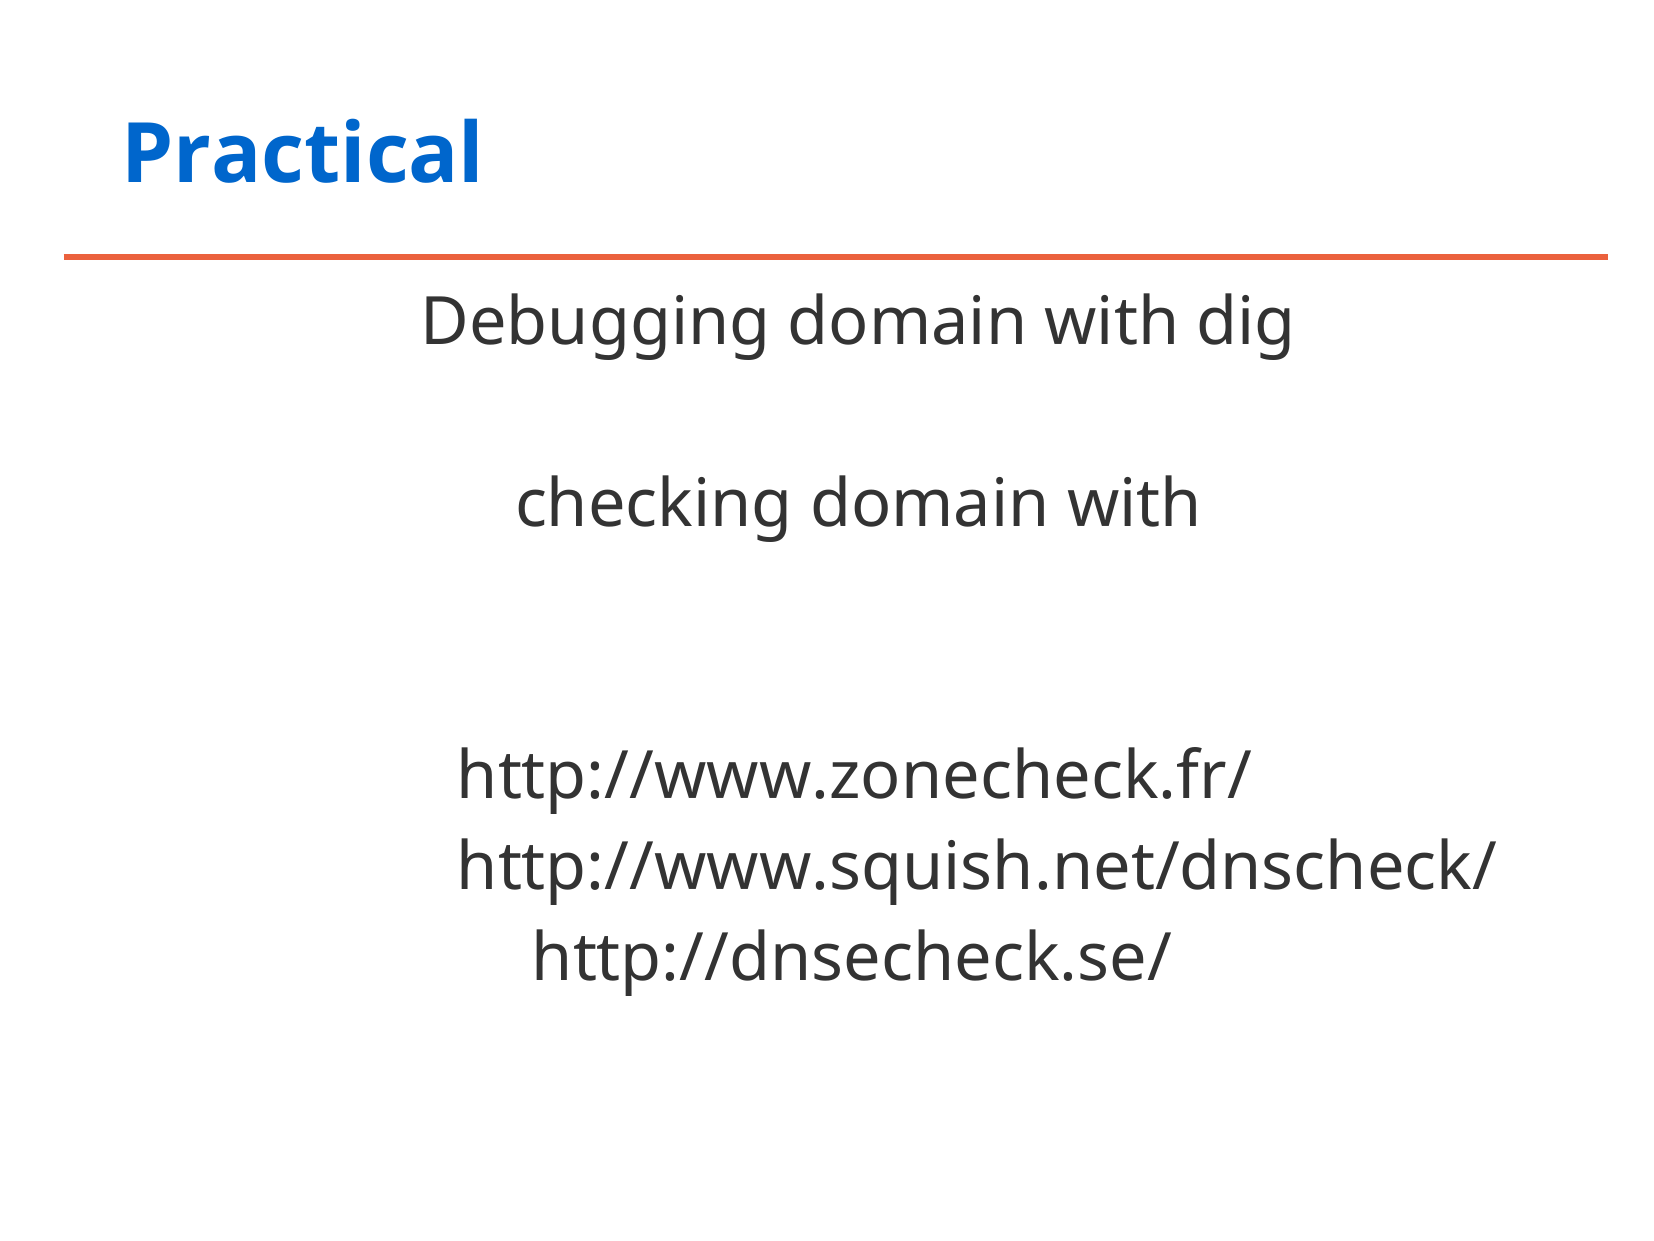

# Practical
Debugging domain with dig
checking domain with
					http://www.zonecheck.fr/
				http://www.squish.net/dnscheck/ 					http://dnsecheck.se/